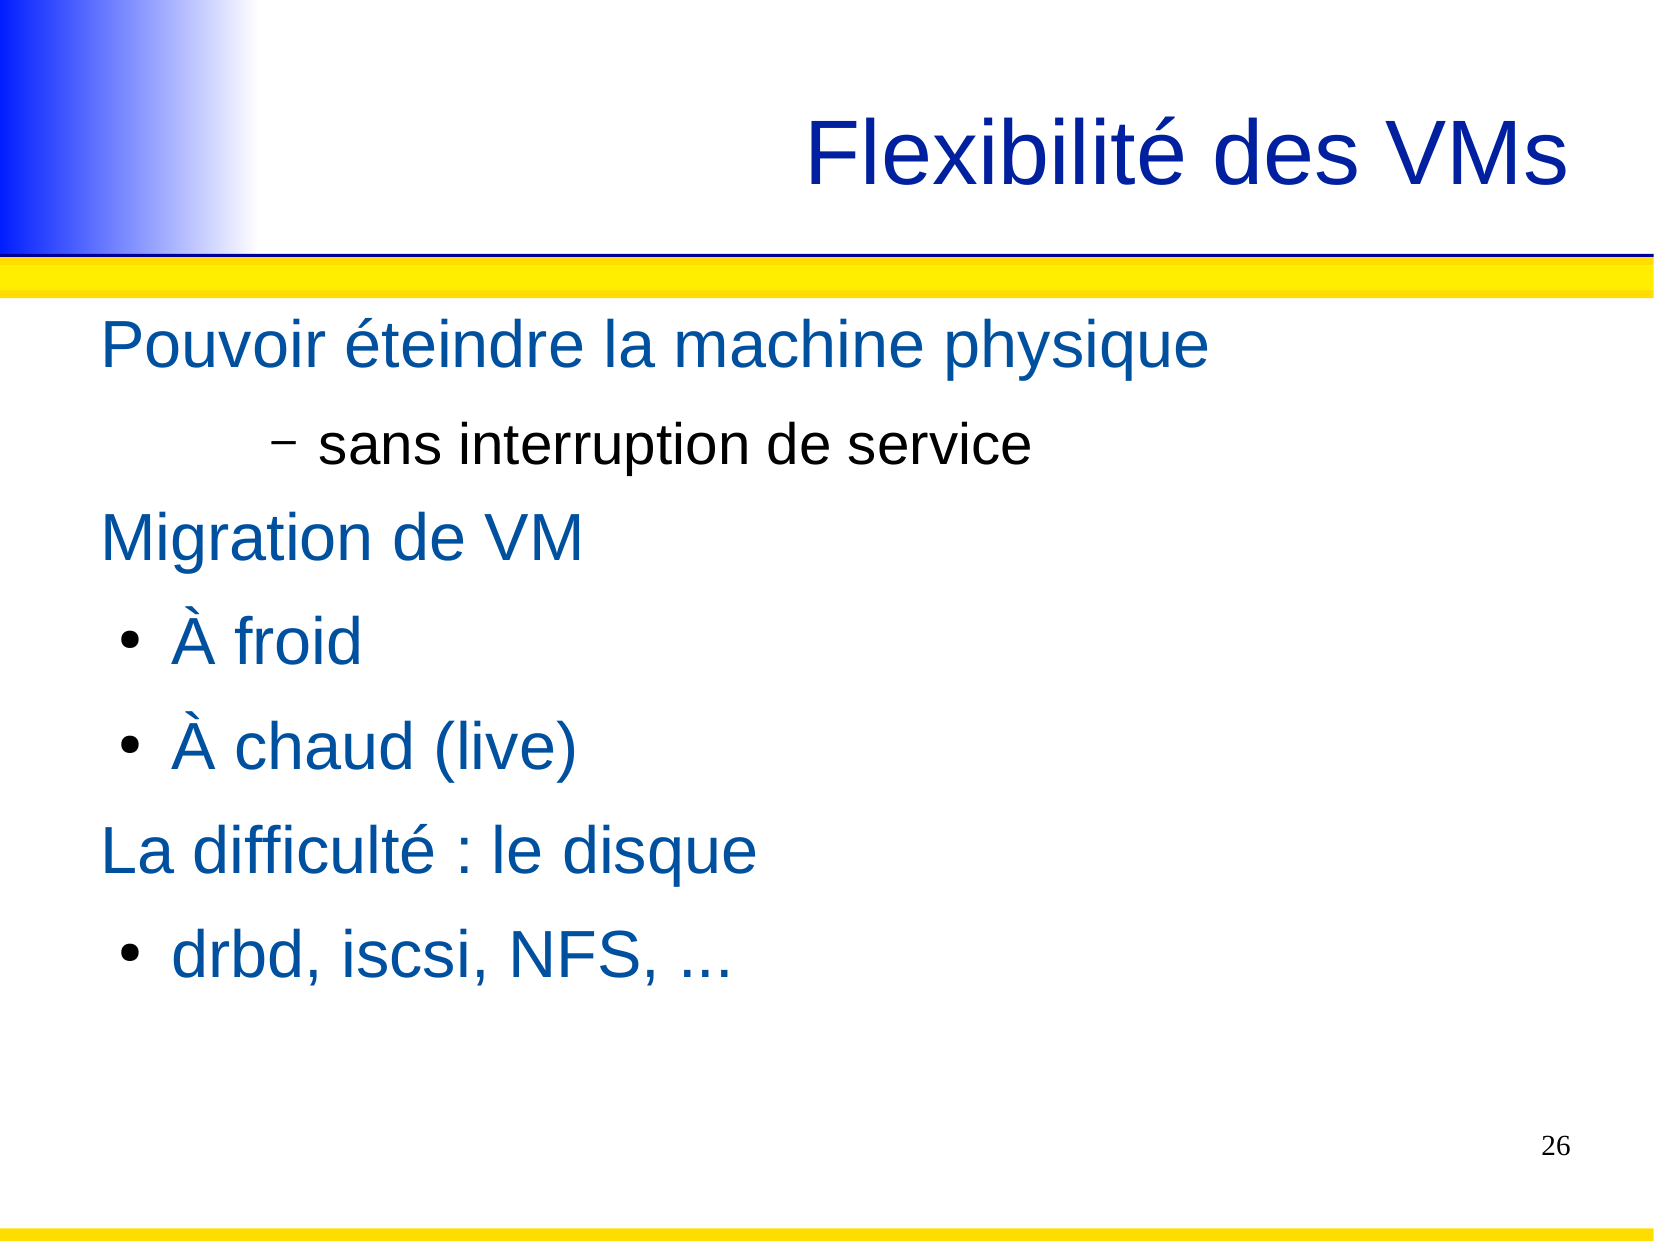

# Flexibilité des VMs
Pouvoir éteindre la machine physique
sans interruption de service
Migration de VM
À froid
À chaud (live)
La difficulté : le disque
drbd, iscsi, NFS, ...
26